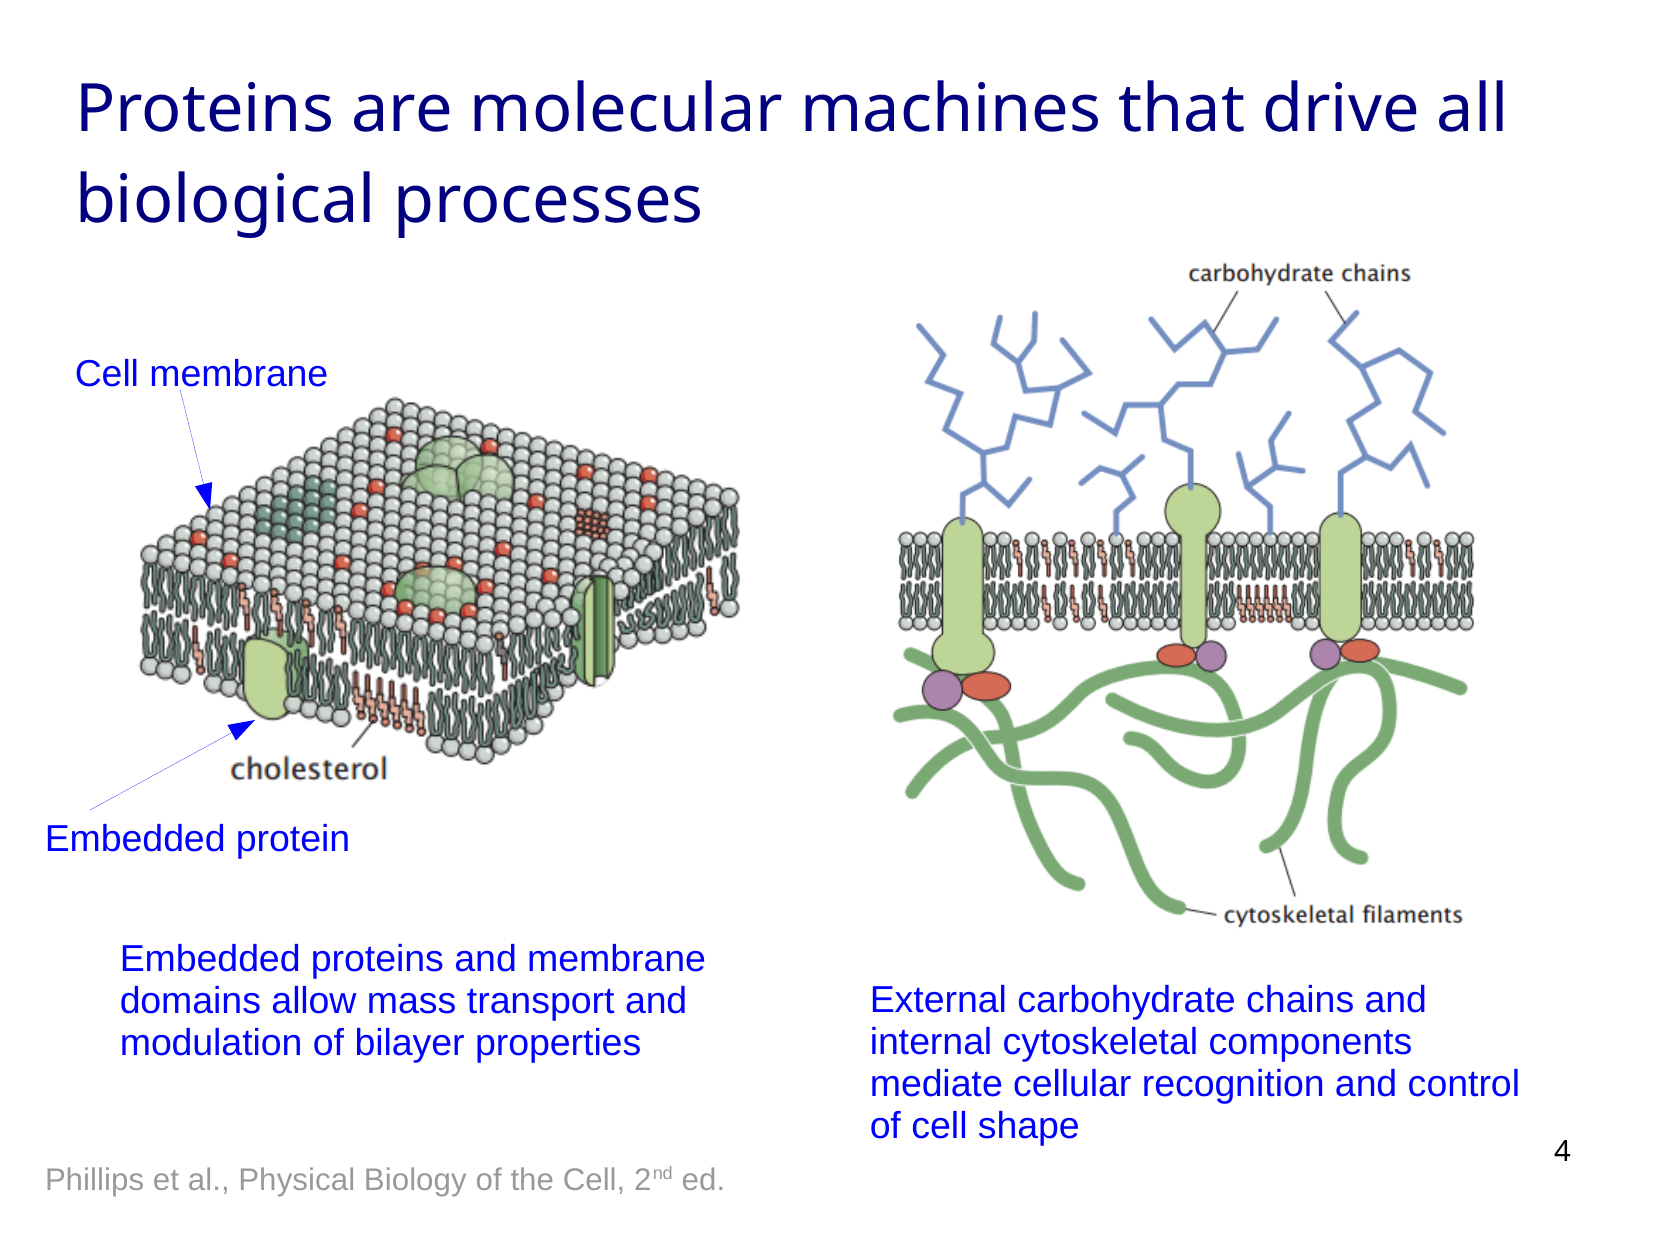

# Proteins are molecular machines that drive all biological processes
Cell membrane
Embedded protein
Embedded proteins and membrane domains allow mass transport and modulation of bilayer properties
External carbohydrate chains and internal cytoskeletal components mediate cellular recognition and control of cell shape
4
Phillips et al., Physical Biology of the Cell, 2nd ed.